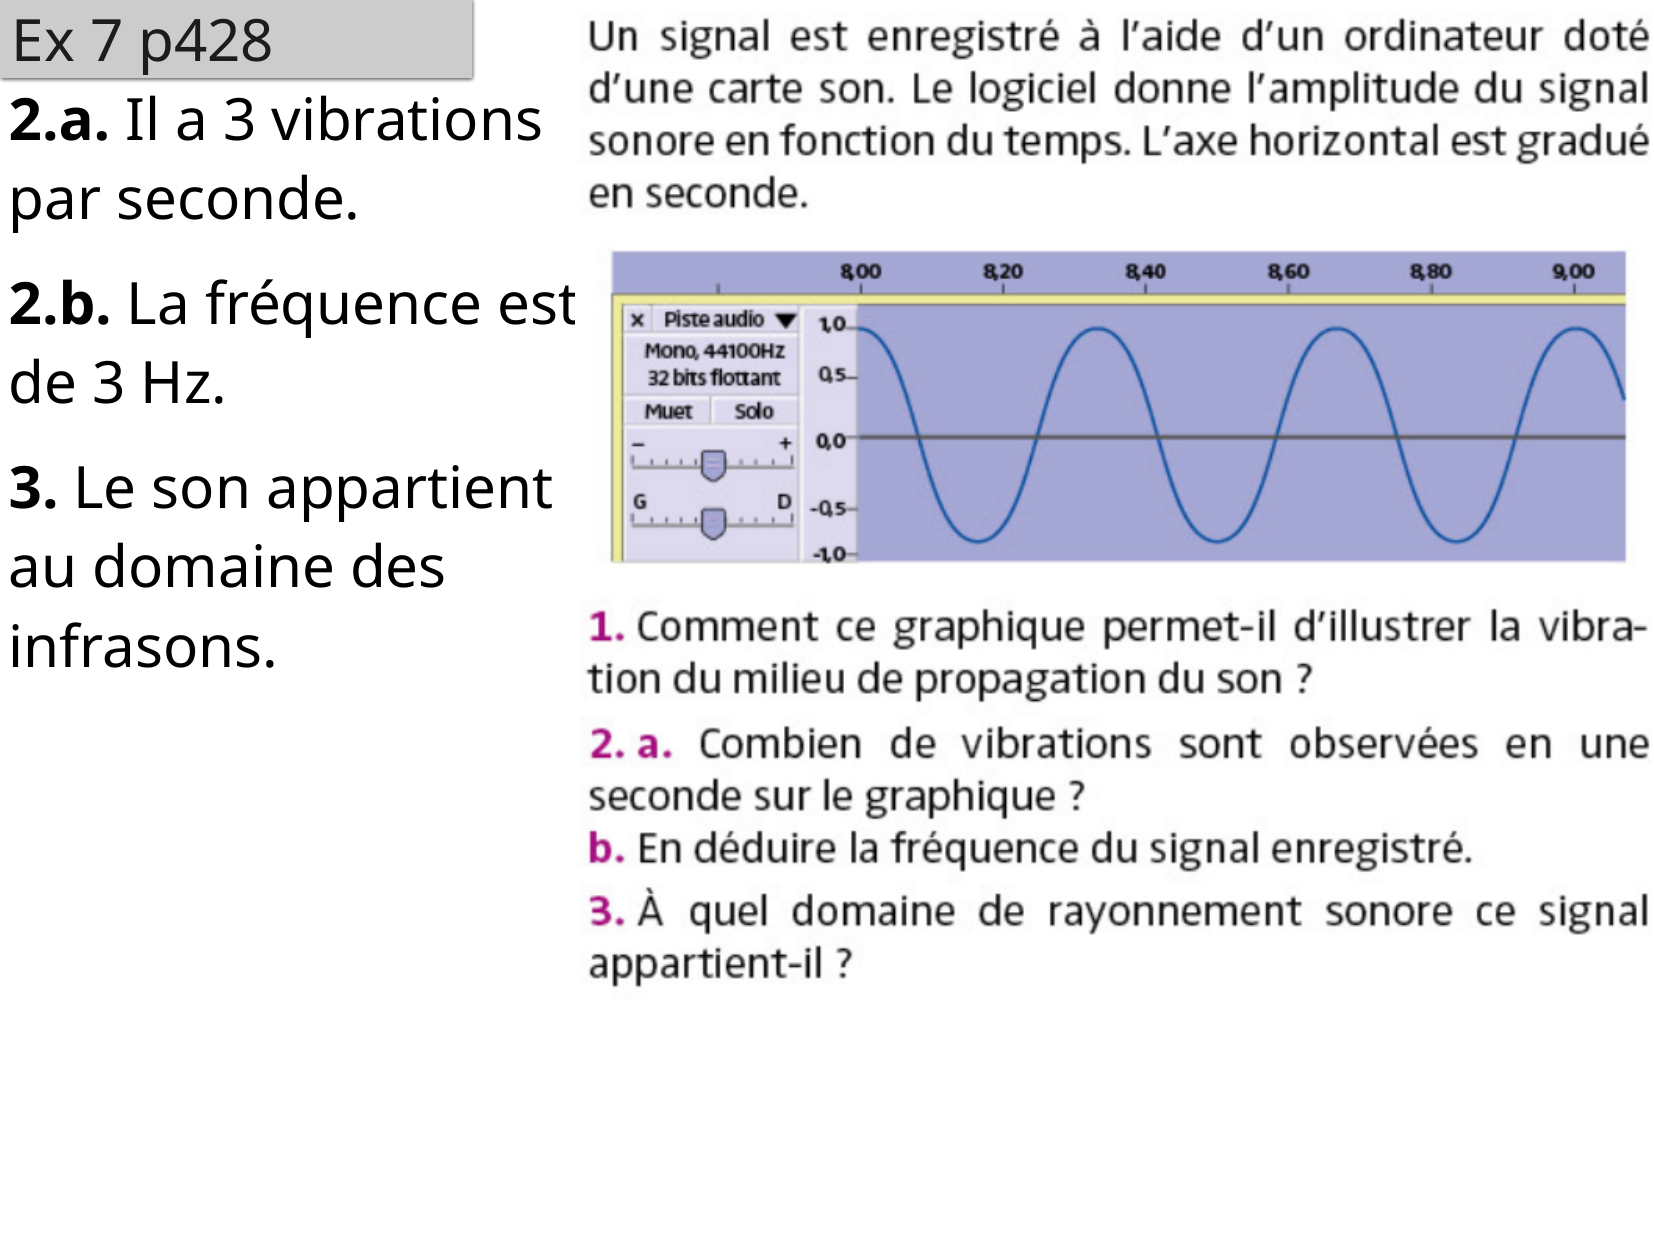

# Ex 7 p428
2.a. Il a 3 vibrations
par seconde.
2.b. La fréquence est
de 3 Hz.
3. Le son appartient
au domaine des
infrasons.